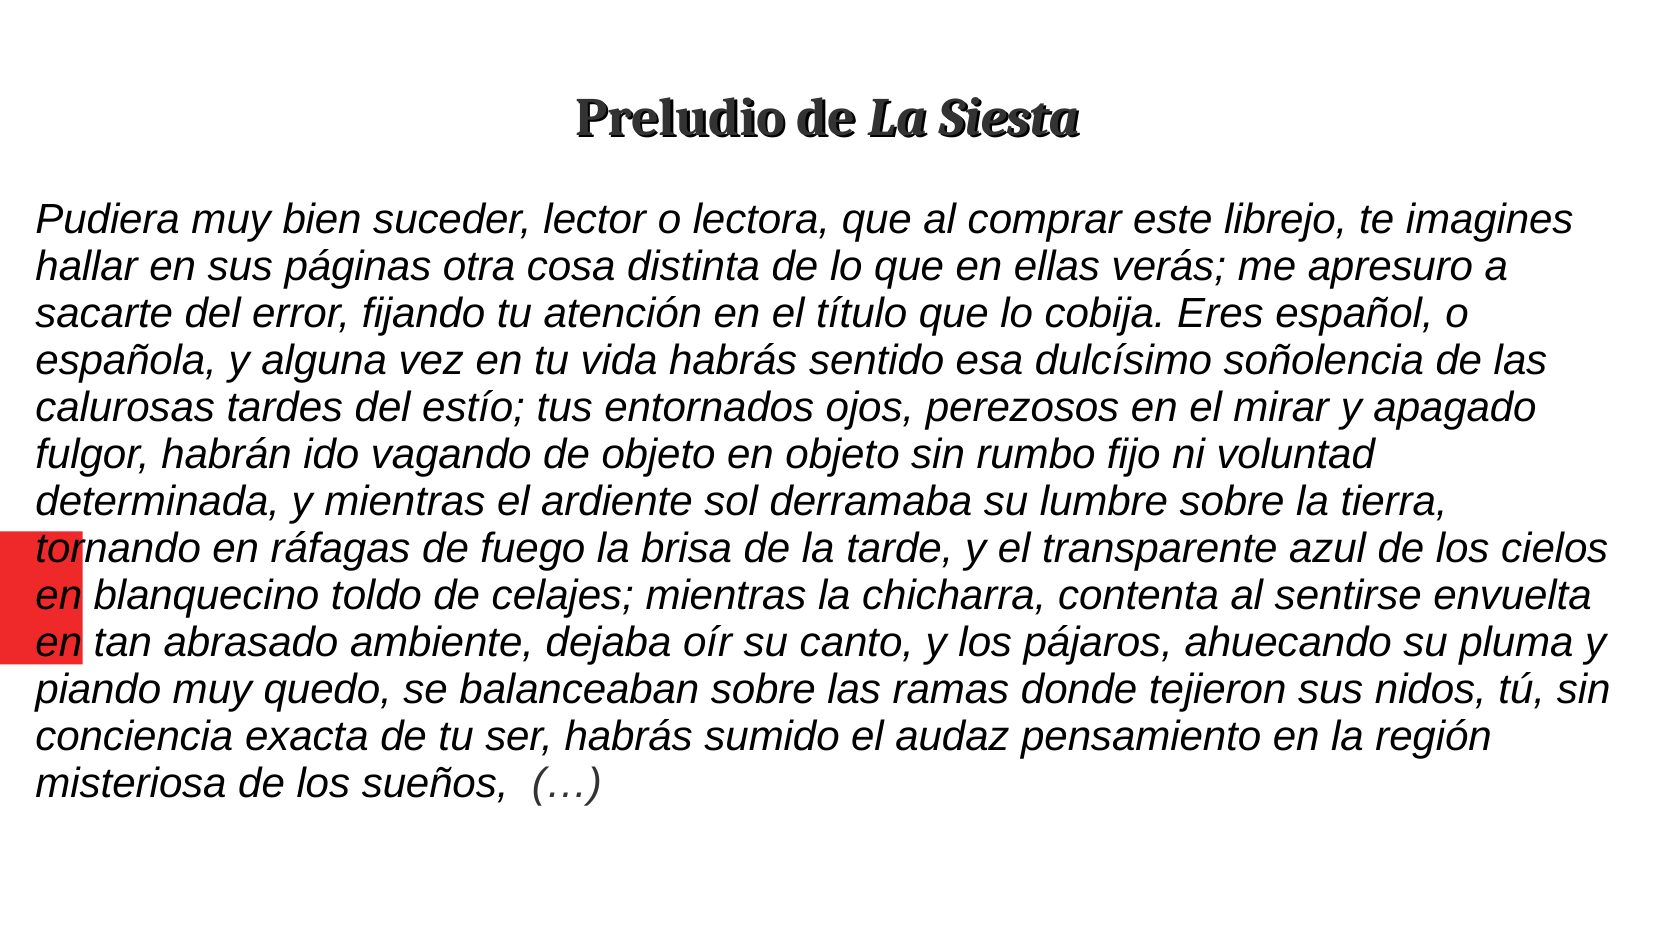

# Preludio de La Siesta
Pudiera muy bien suceder, lector o lectora, que al comprar este librejo, te imagines hallar en sus páginas otra cosa distinta de lo que en ellas verás; me apresuro a sacarte del error, fijando tu atención en el título que lo cobija. Eres español, o española, y alguna vez en tu vida habrás sentido esa dulcísimo soñolencia de las calurosas tardes del estío; tus entornados ojos, perezosos en el mirar y apagado fulgor, habrán ido vagando de objeto en objeto sin rumbo fijo ni voluntad determinada, y mientras el ardiente sol derramaba su lumbre sobre la tierra, tornando en ráfagas de fuego la brisa de la tarde, y el transparente azul de los cielos en blanquecino toldo de celajes; mientras la chicharra, contenta al sentirse envuelta en tan abrasado ambiente, dejaba oír su canto, y los pájaros, ahuecando su pluma y piando muy quedo, se balanceaban sobre las ramas donde tejieron sus nidos, tú, sin conciencia exacta de tu ser, habrás sumido el audaz pensamiento en la región misteriosa de los sueños,  (…)